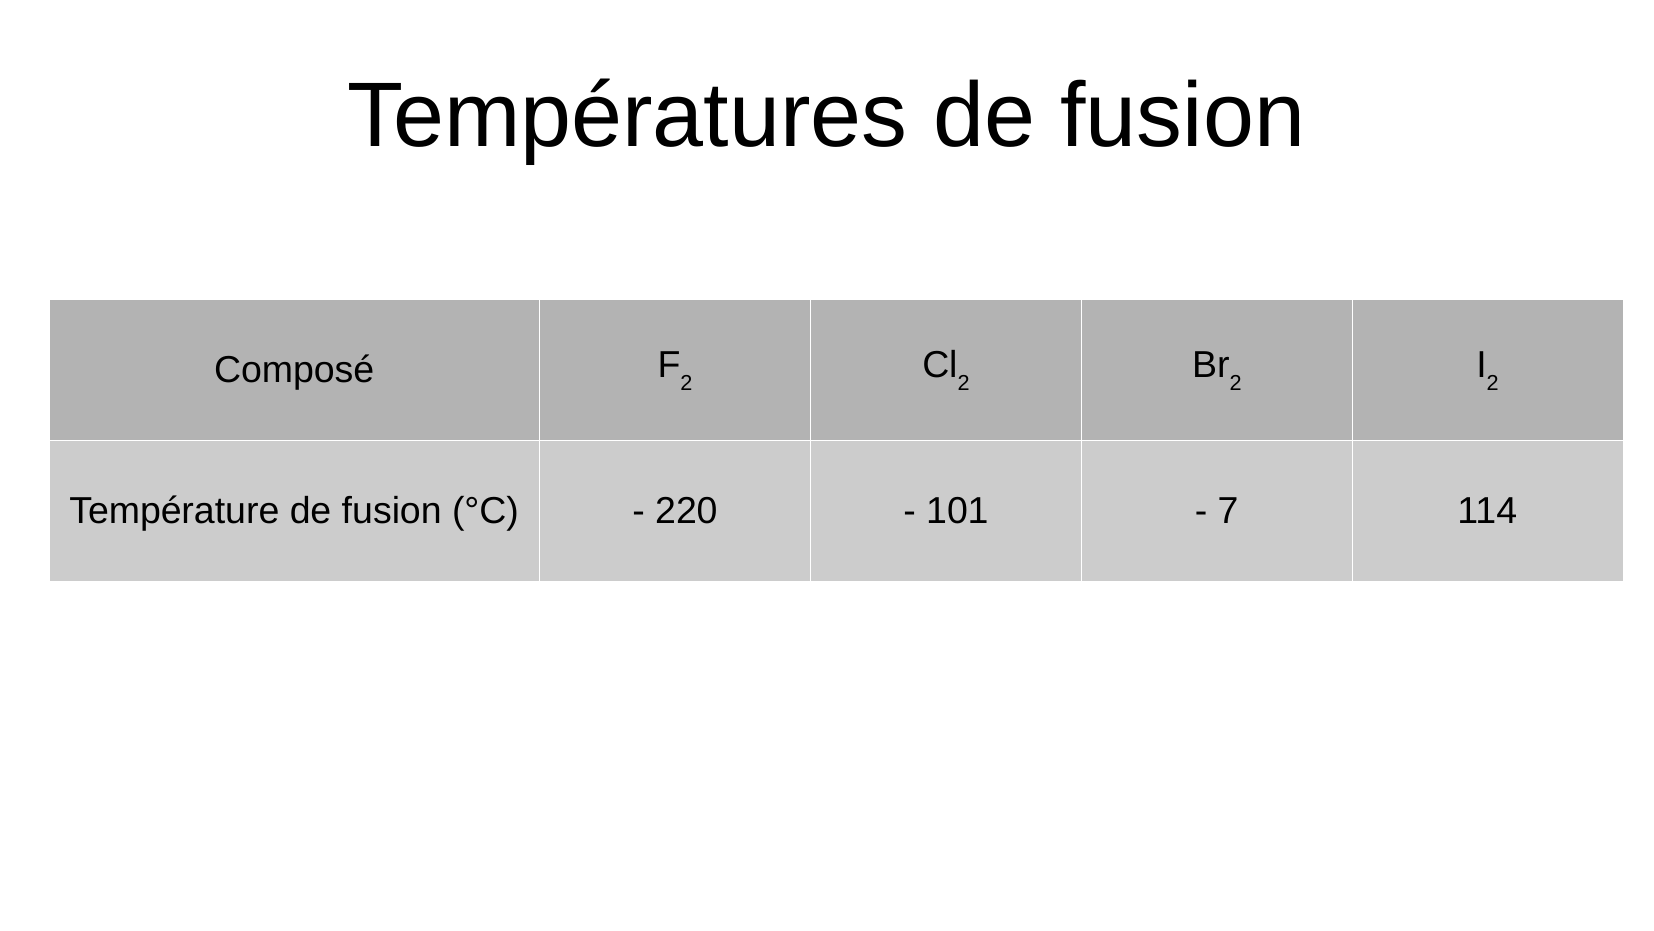

# Températures de fusion
| Composé | F2 | Cl2 | Br2 | I2 |
| --- | --- | --- | --- | --- |
| Température de fusion (°C) | - 220 | - 101 | - 7 | 114 |